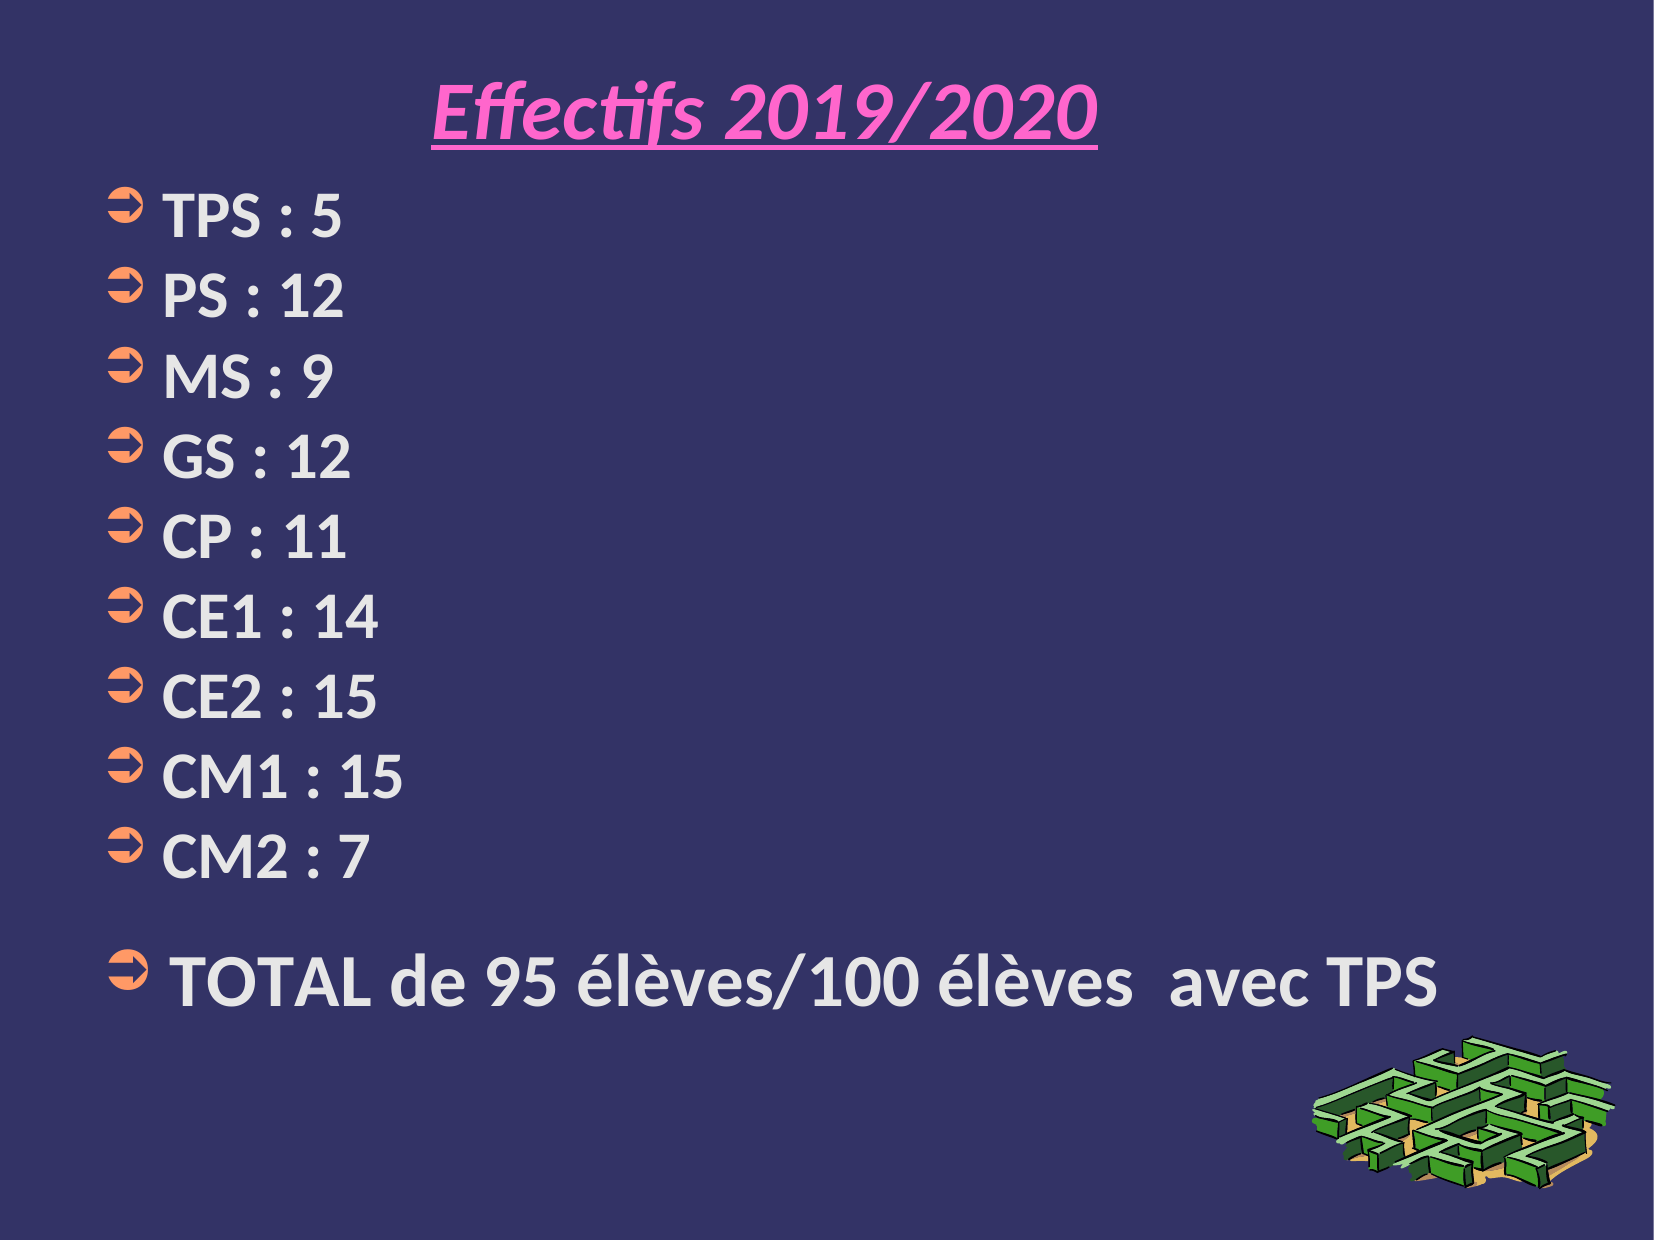

# Effectifs 2019/2020
 TPS : 5
 PS : 12
 MS : 9
 GS : 12
 CP : 11
 CE1 : 14
 CE2 : 15
 CM1 : 15
 CM2 : 7
 TOTAL de 95 élèves/100 élèves avec TPS